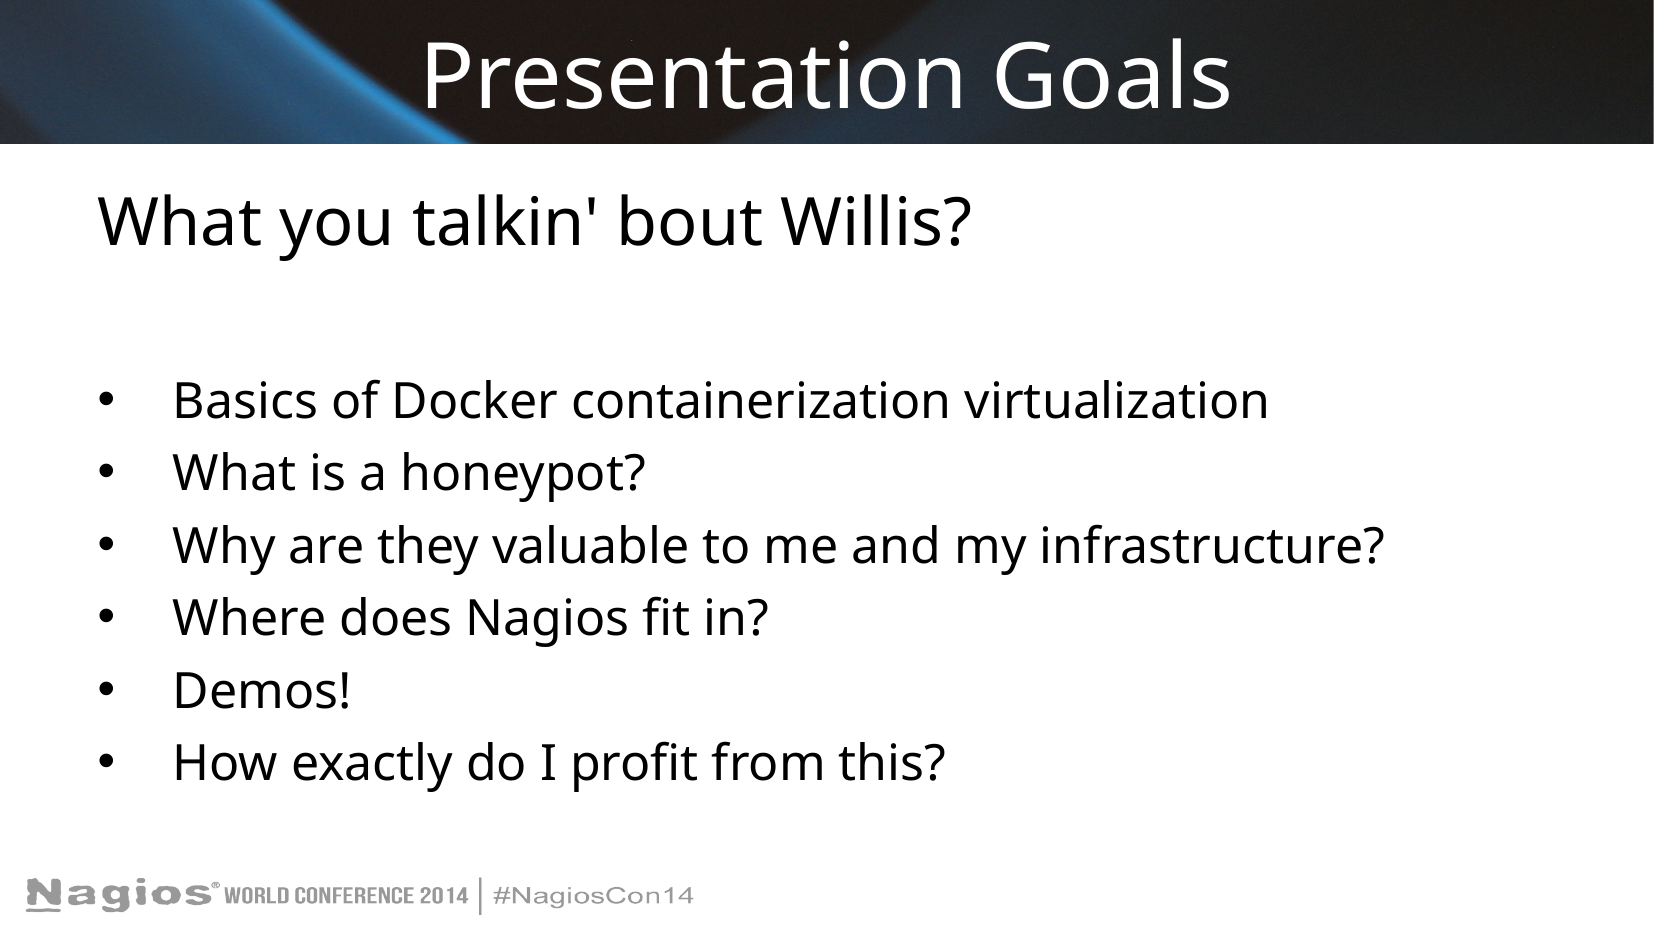

# Presentation Goals
What you talkin' bout Willis?
Basics of Docker containerization virtualization
What is a honeypot?
Why are they valuable to me and my infrastructure?
Where does Nagios fit in?
Demos!
How exactly do I profit from this?